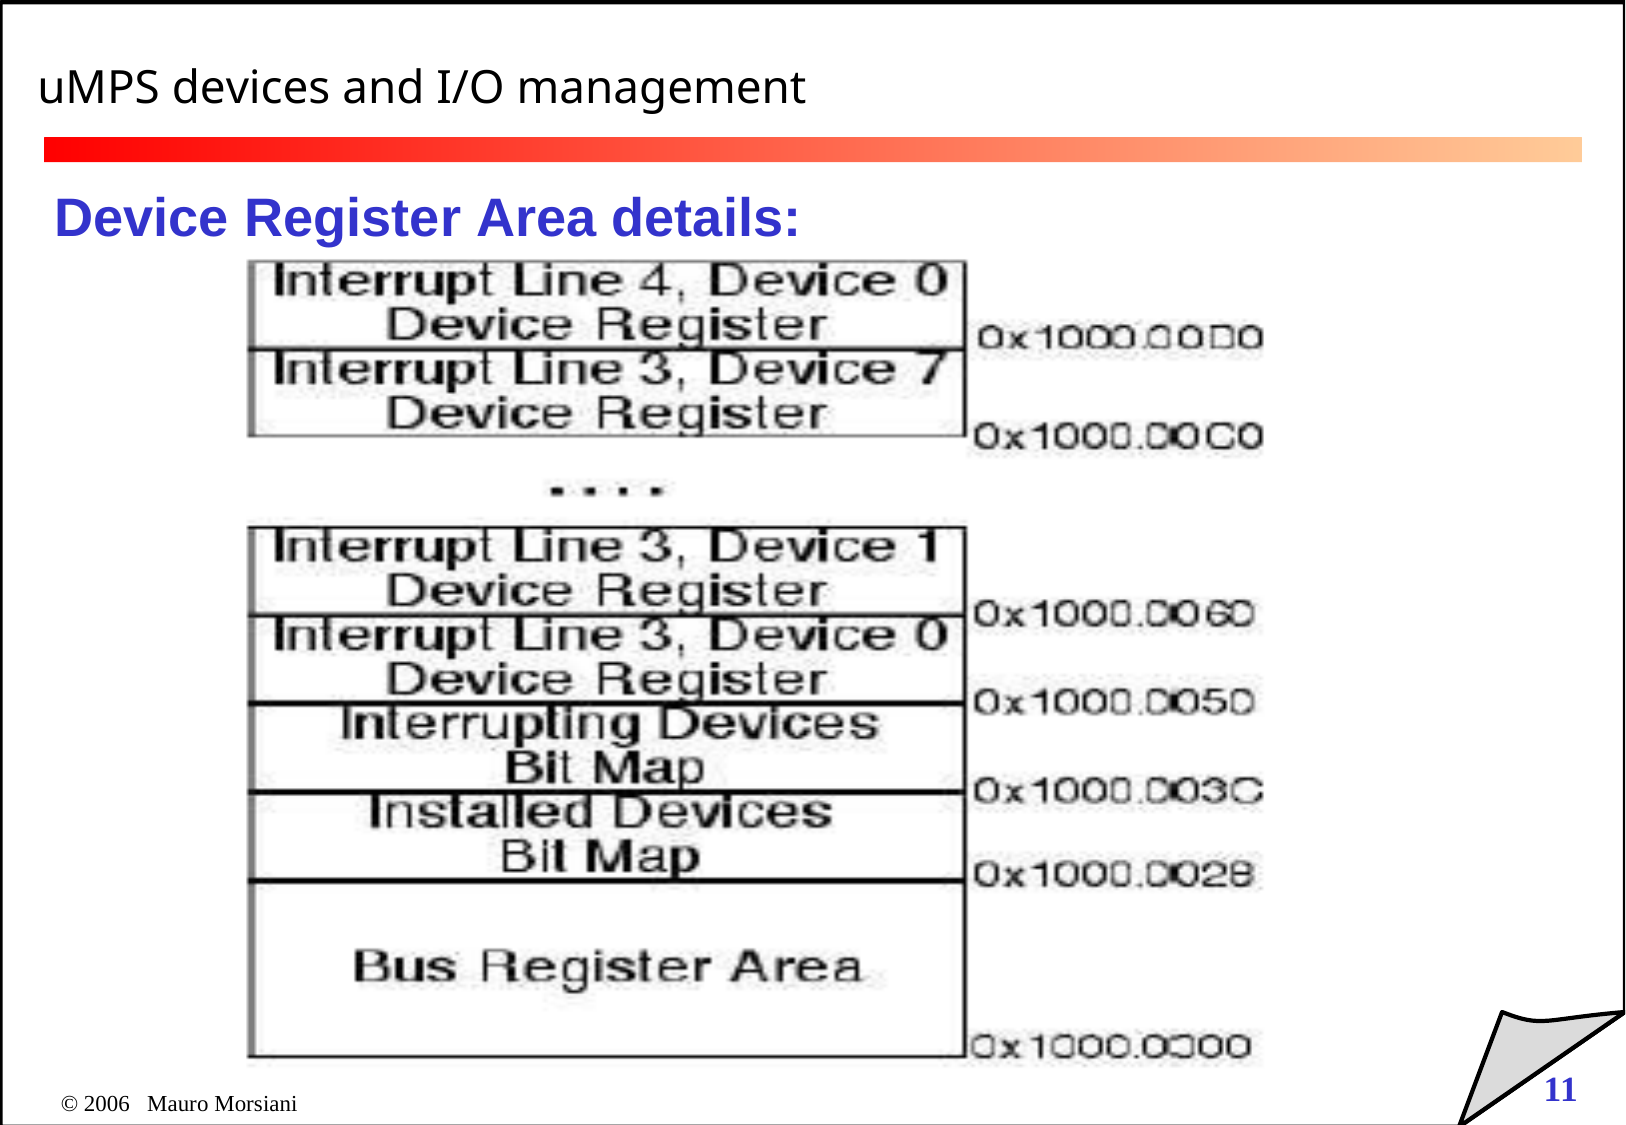

# uMPS devices and I/O management
Device Register Area details: